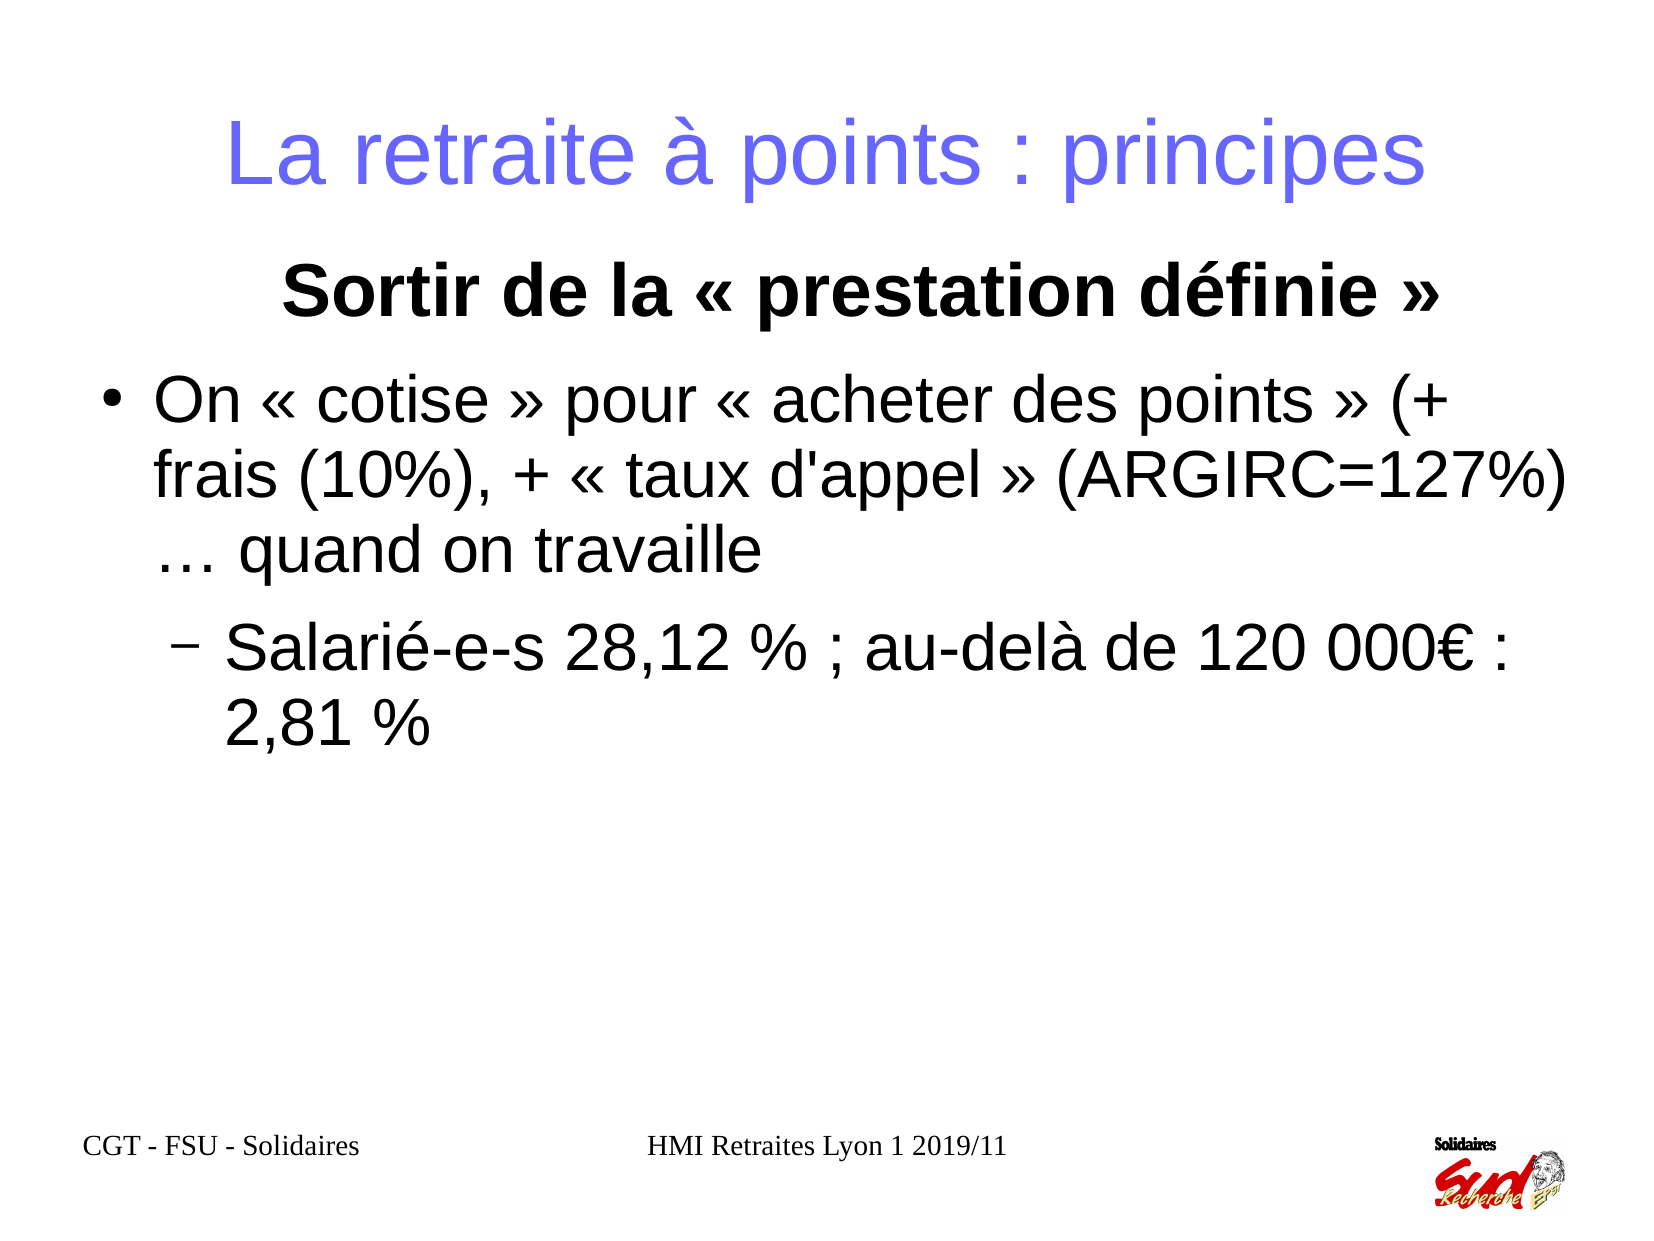

# La retraite à points : principes
Sortir de la « prestation définie »
On « cotise » pour « acheter des points » (+ frais (10%), + « taux d'appel » (ARGIRC=127%) … quand on travaille
Salarié-e-s 28,12 % ; au-delà de 120 000€ : 2,81 %
CGT - FSU - Solidaires
HMI Retraites Lyon 1 2019/11